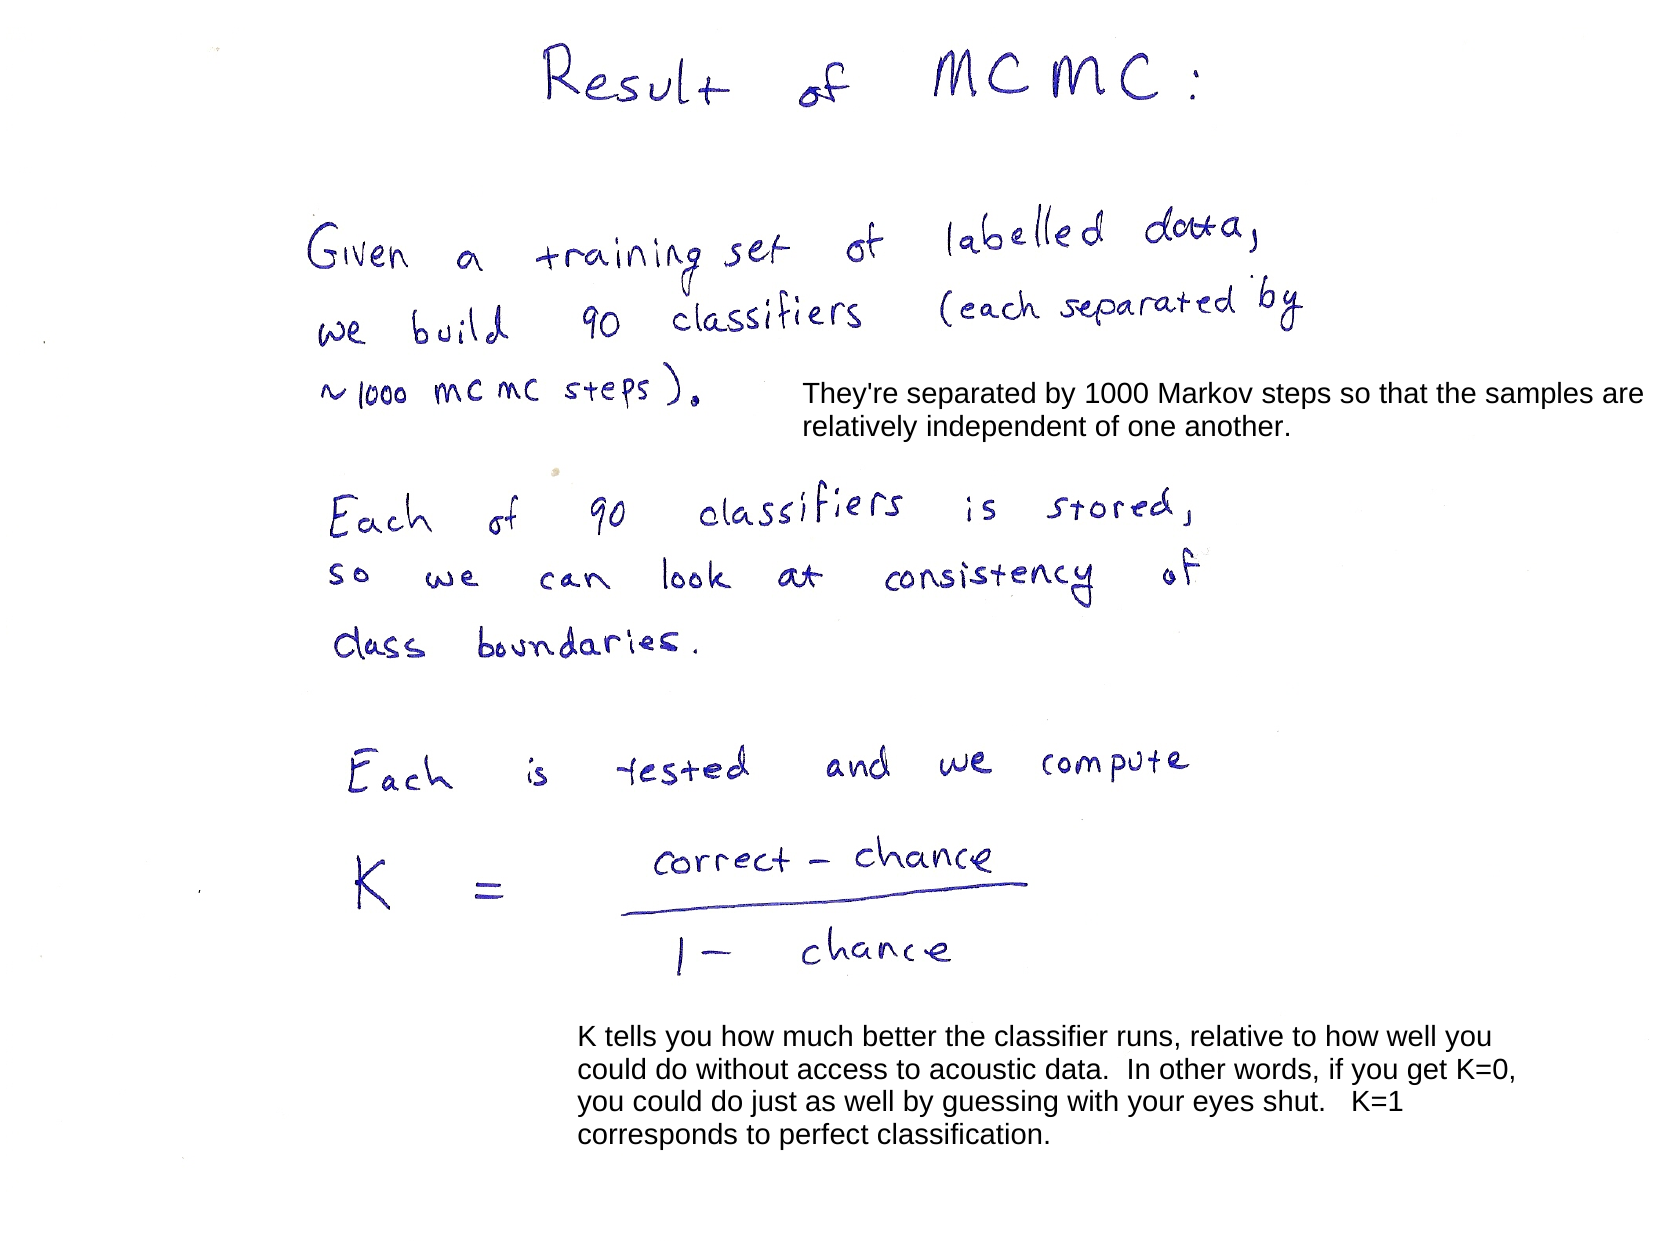

They're separated by 1000 Markov steps so that the samples are relatively independent of one another.
K tells you how much better the classifier runs, relative to how well you could do without access to acoustic data. In other words, if you get K=0, you could do just as well by guessing with your eyes shut. K=1 corresponds to perfect classification.